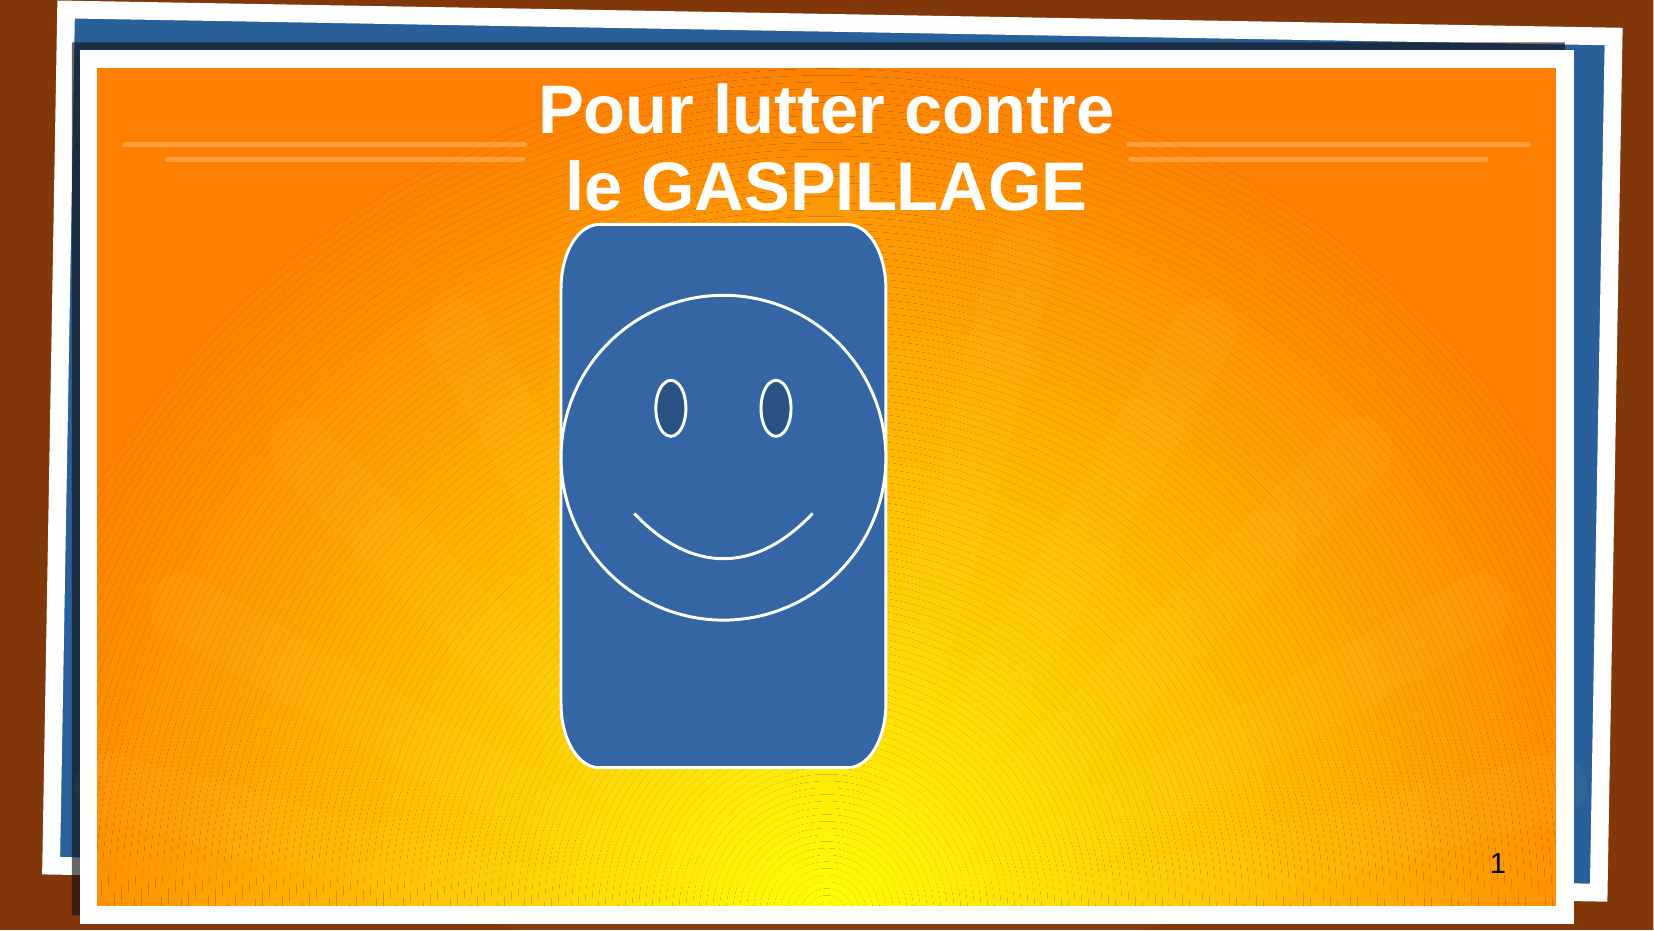

# Pour lutter contre le GASPILLAGE
F:\Projets\ECO délégués\Sons\Electro Posé - Mixtape 2018 (192 kbps).mp3
1